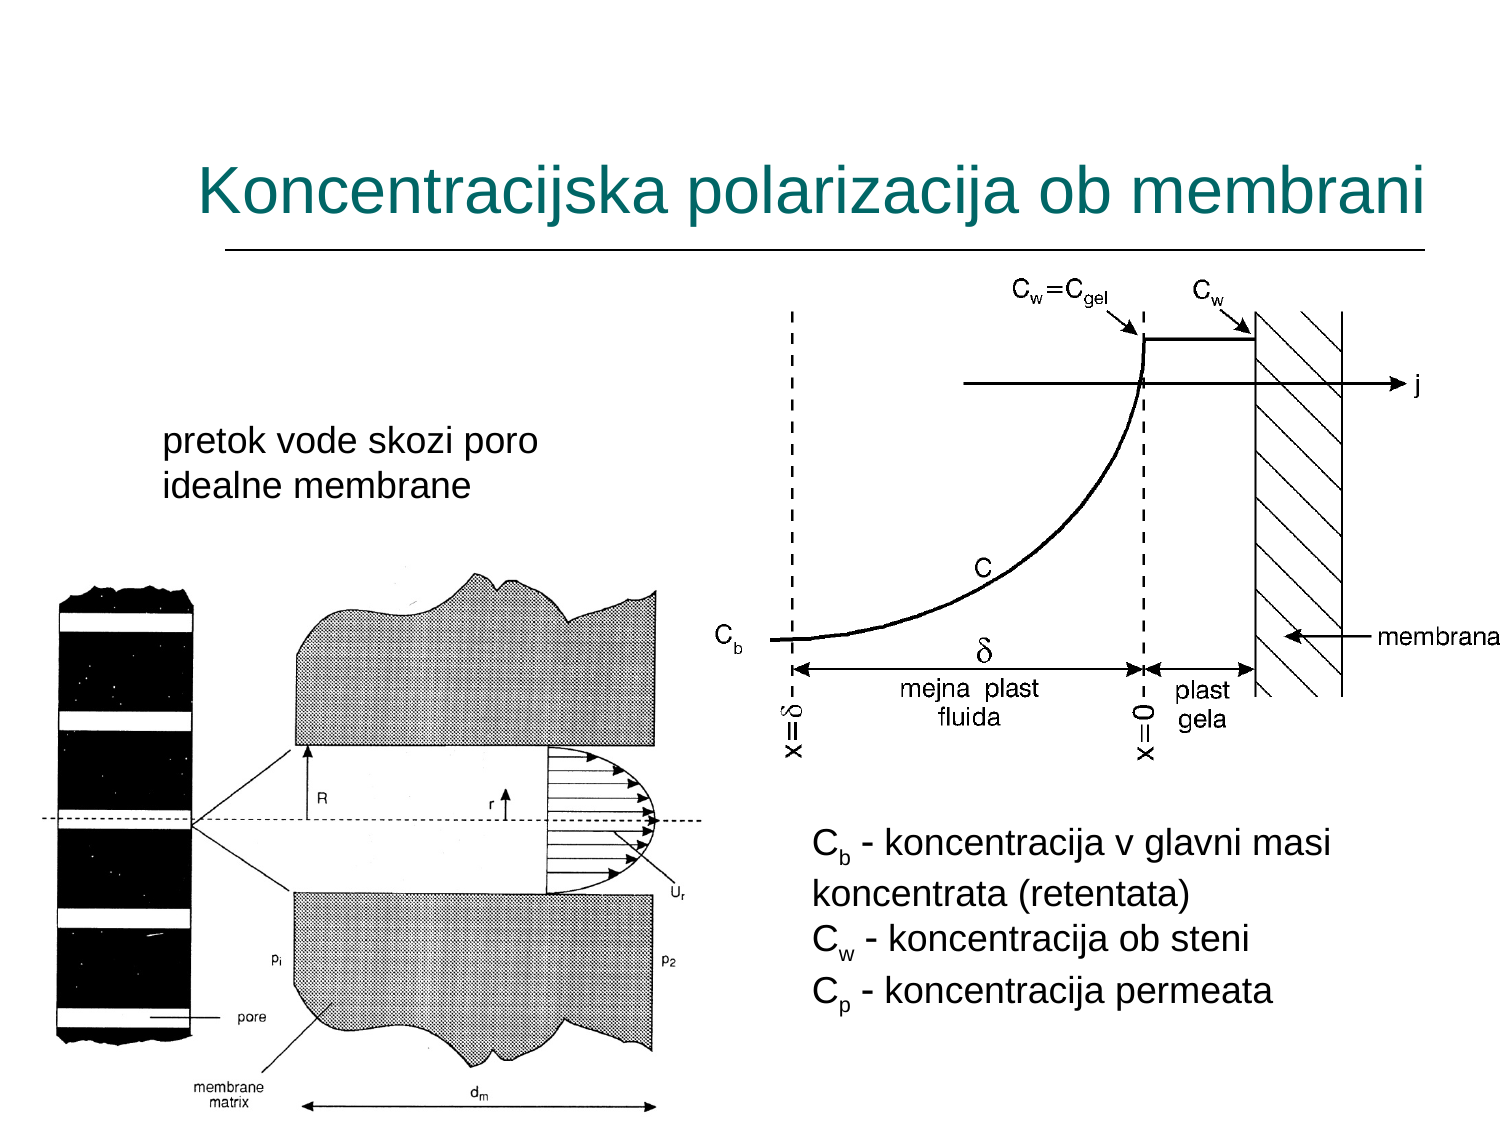

# Koncentracijska polarizacija ob membrani
pretok vode skozi poro idealne membrane
Cb  koncentracija v glavni masi 	koncentrata (retentata)
Cw  koncentracija ob steni
Cp  koncentracija permeata